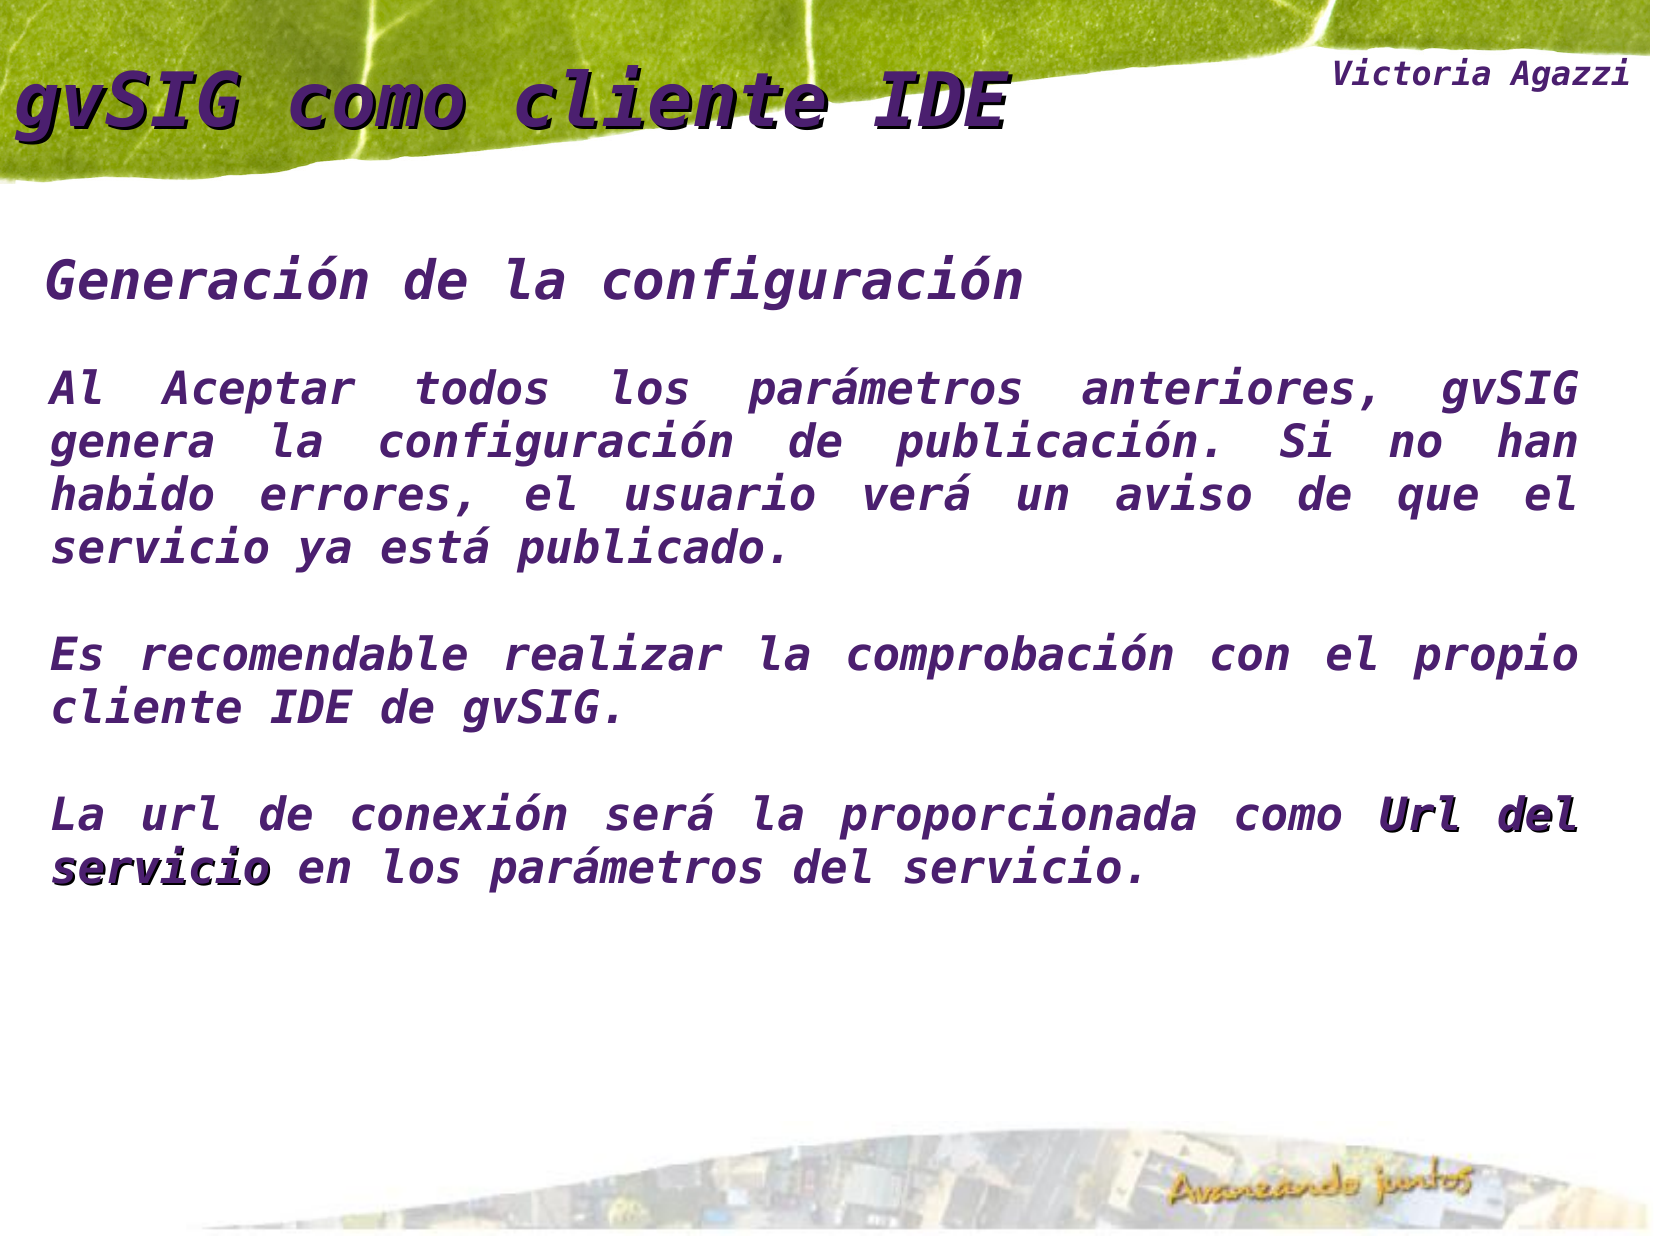

gvSIG como cliente IDE
Victoria Agazzi
Generación de la configuración
Al Aceptar todos los parámetros anteriores, gvSIG genera la configuración de publicación. Si no han habido errores, el usuario verá un aviso de que el servicio ya está publicado.
Es recomendable realizar la comprobación con el propio cliente IDE de gvSIG.
La url de conexión será la proporcionada como Url del servicio en los parámetros del servicio.